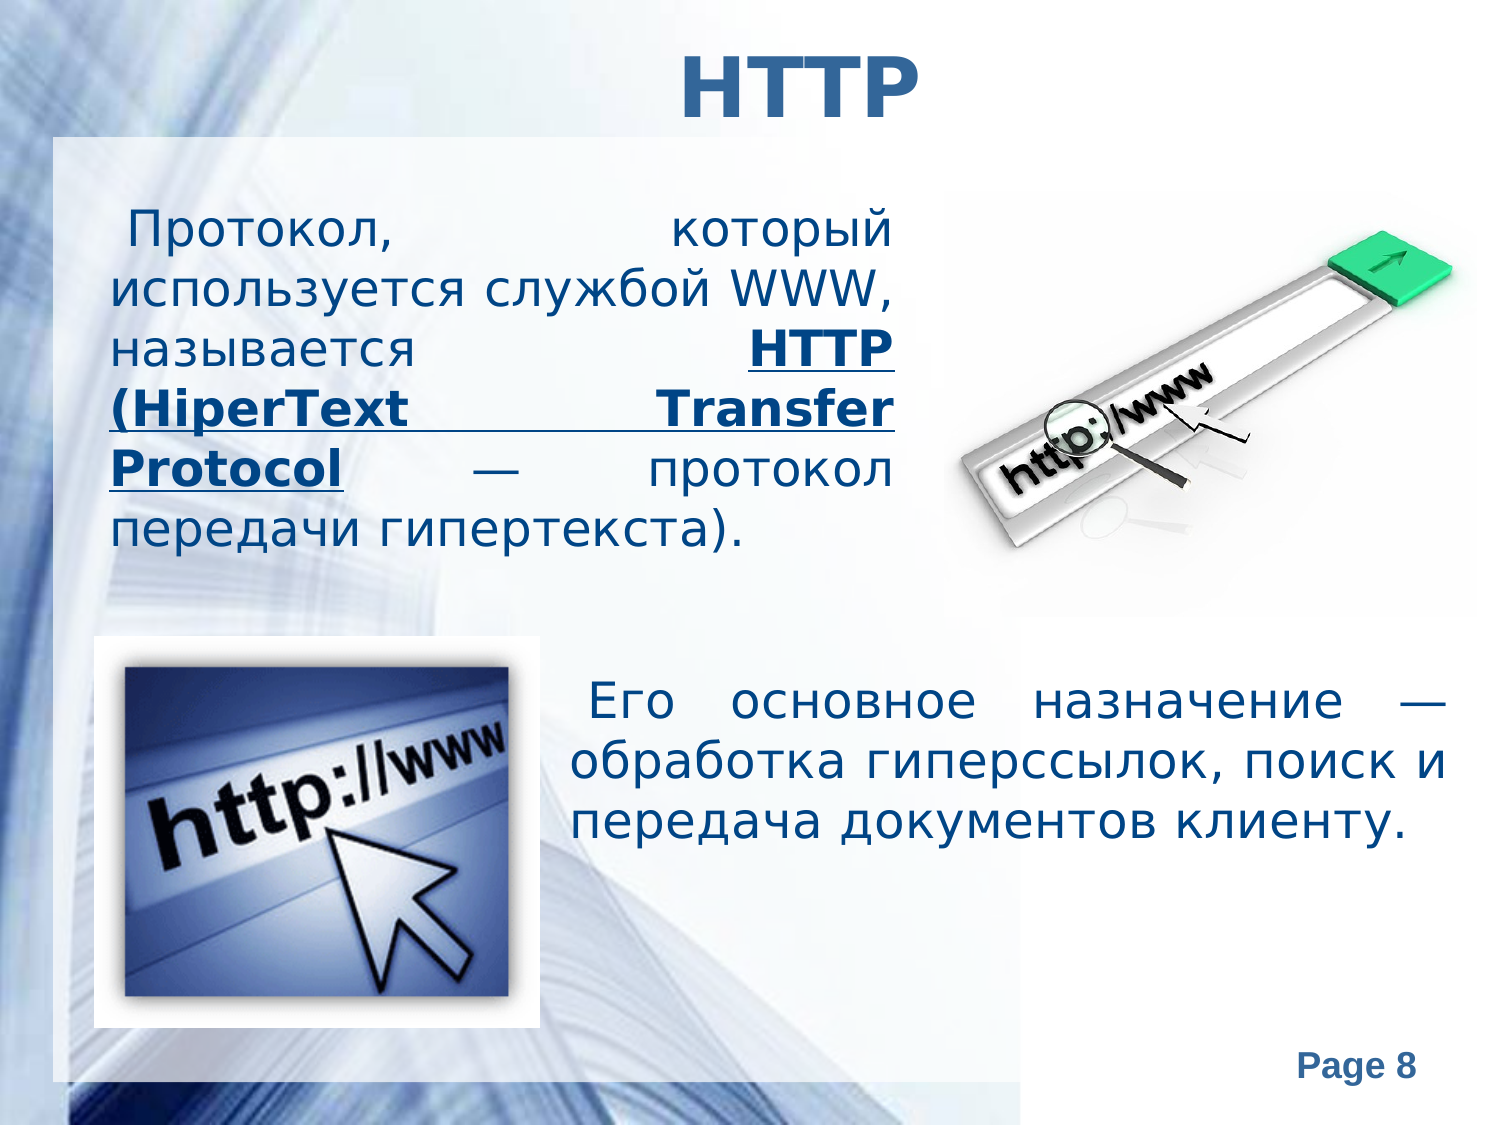

HTTP
Протокол, который используется службой WWW, называется HTTP (HiperText Transfer Protocol — протокол передачи гипертекста).
Его основное назначение — обработка гиперссылок, поиск и передача доку­ментов клиенту.